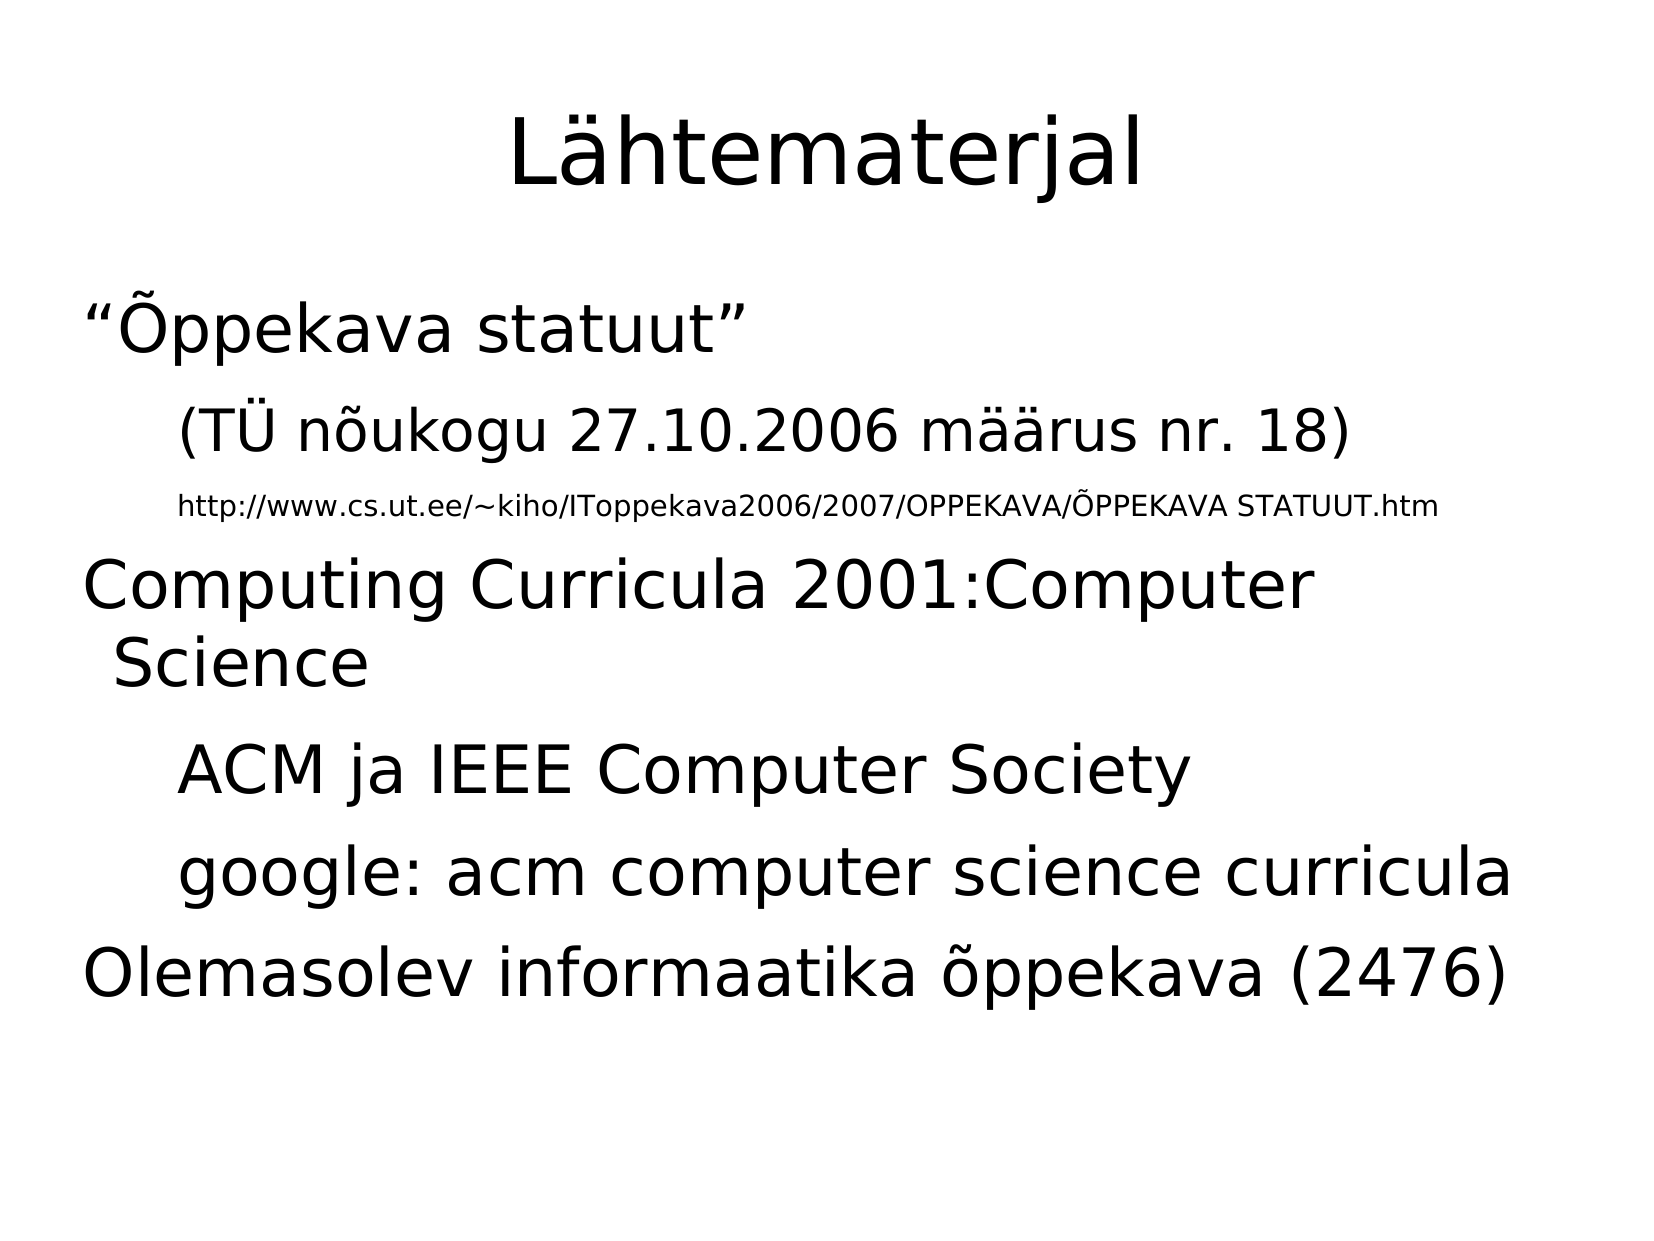

# Lähtematerjal
“Õppekava statuut”
(TÜ nõukogu 27.10.2006 määrus nr. 18)
http://www.cs.ut.ee/~kiho/IToppekava2006/2007/OPPEKAVA/ÕPPEKAVA STATUUT.htm
Computing Curricula 2001:Computer Science
ACM ja IEEE Computer Society
google: acm computer science curricula
Olemasolev informaatika õppekava (2476)